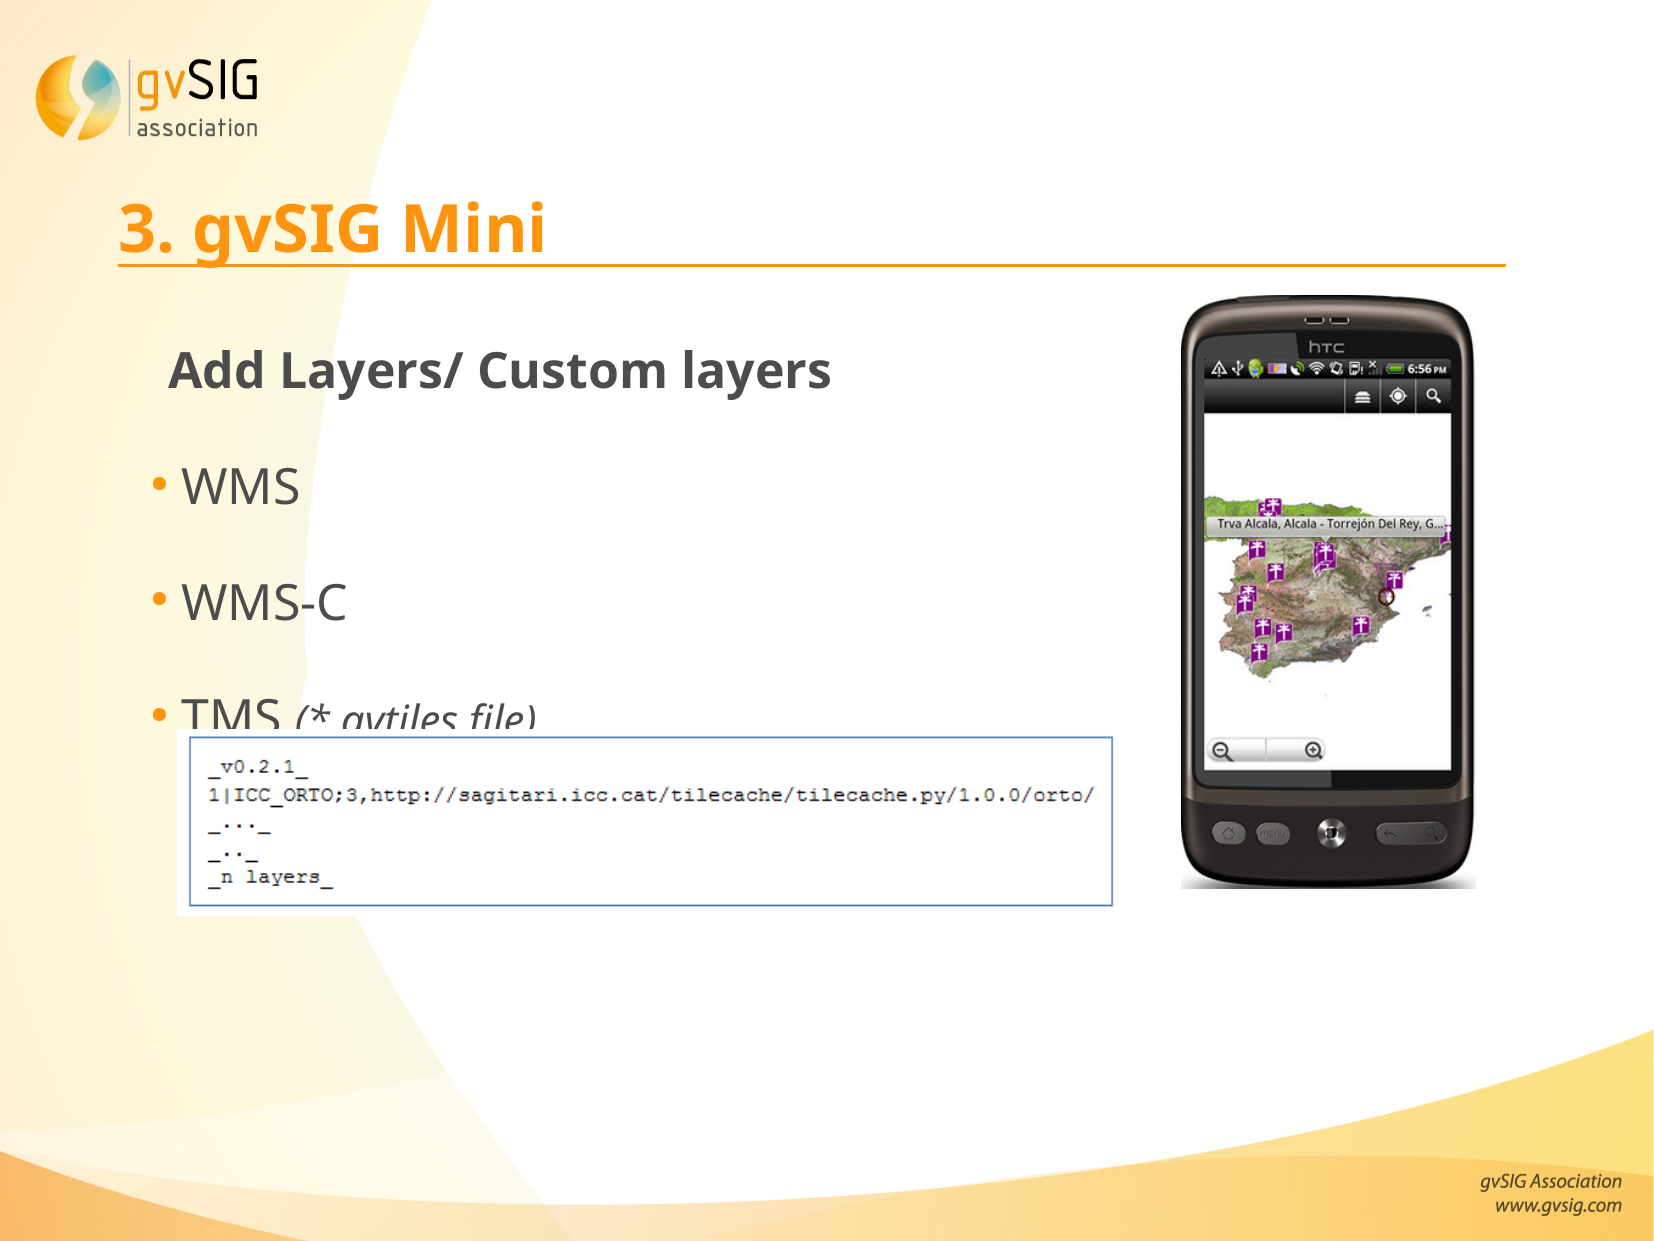

# 3. gvSIG Mini
Add Layers/ Custom layers
 WMS
 WMS-C
 TMS (*.gvtiles file)